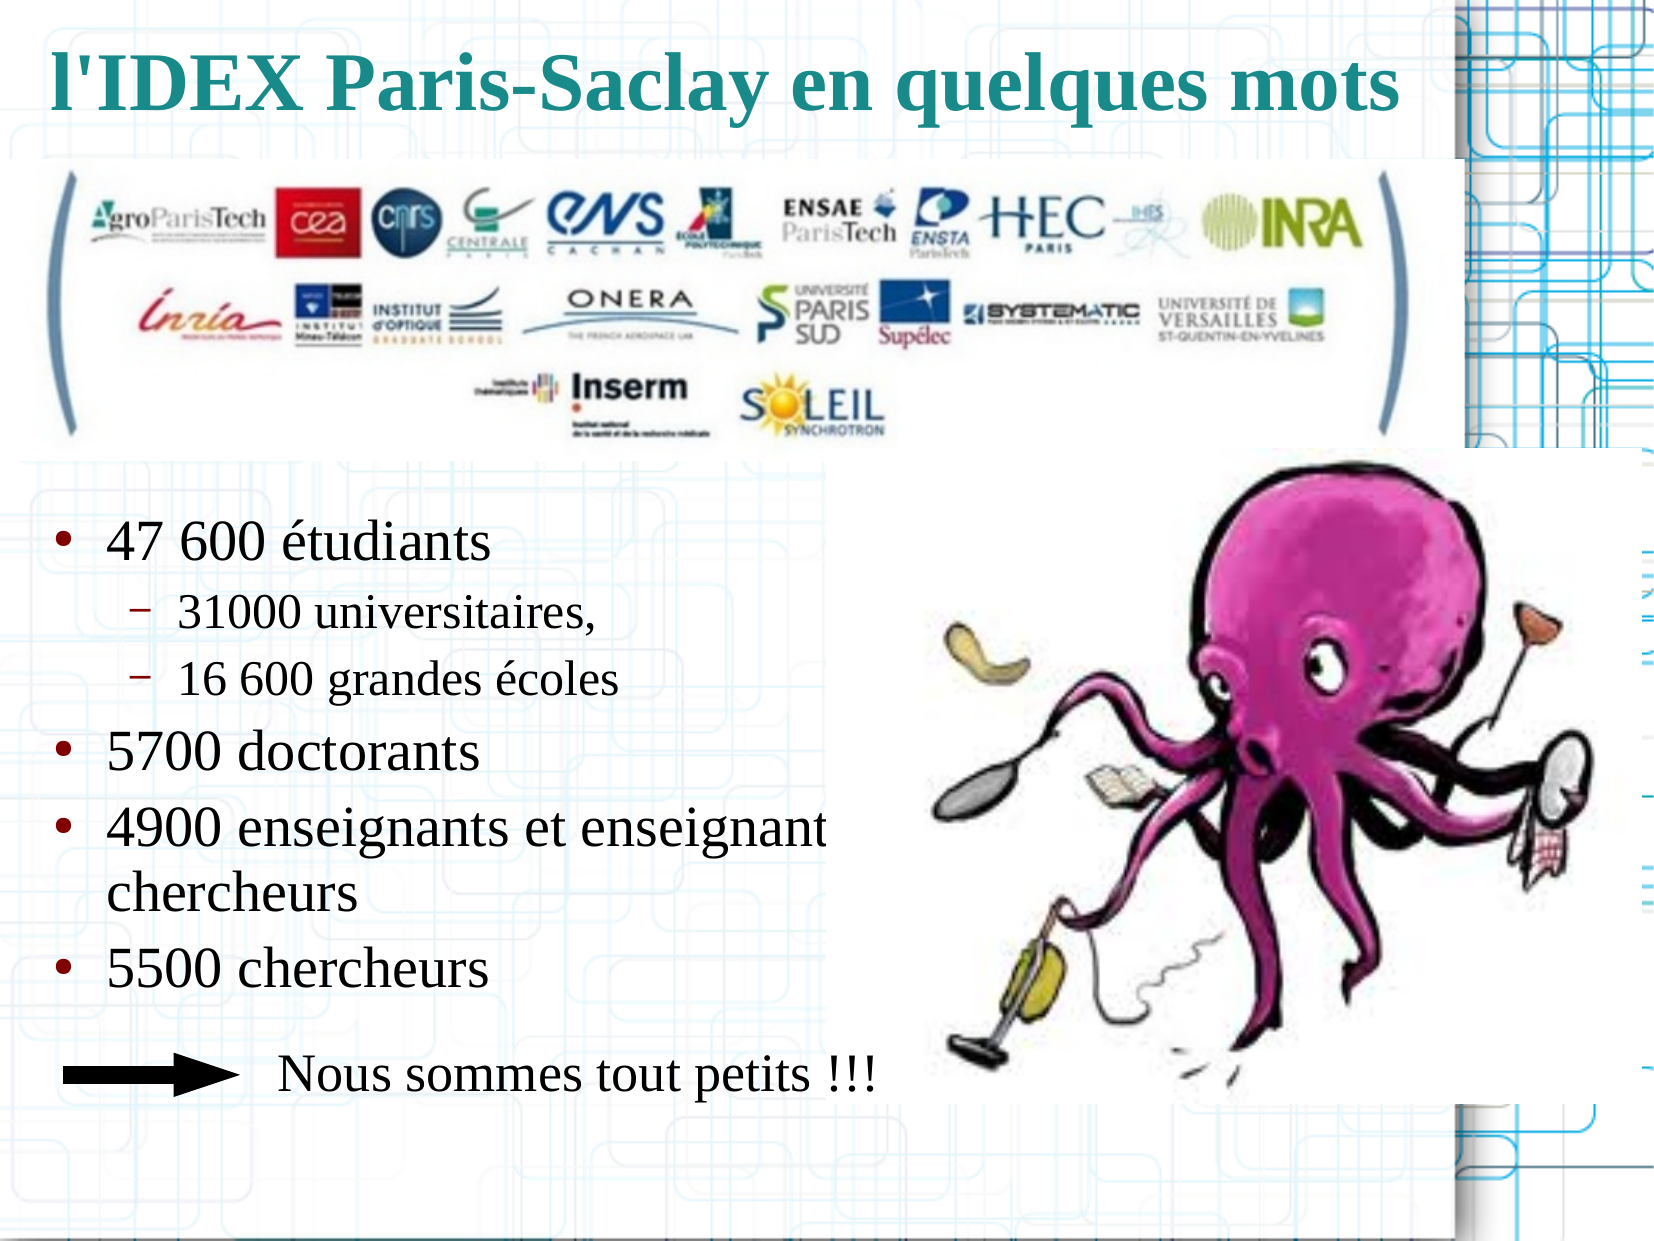

# l'IDEX Paris-Saclay en quelques mots
47 600 étudiants
31000 universitaires,
16 600 grandes écoles
5700 doctorants
4900 enseignants et enseignant-chercheurs
5500 chercheurs
Nous sommes tout petits !!!